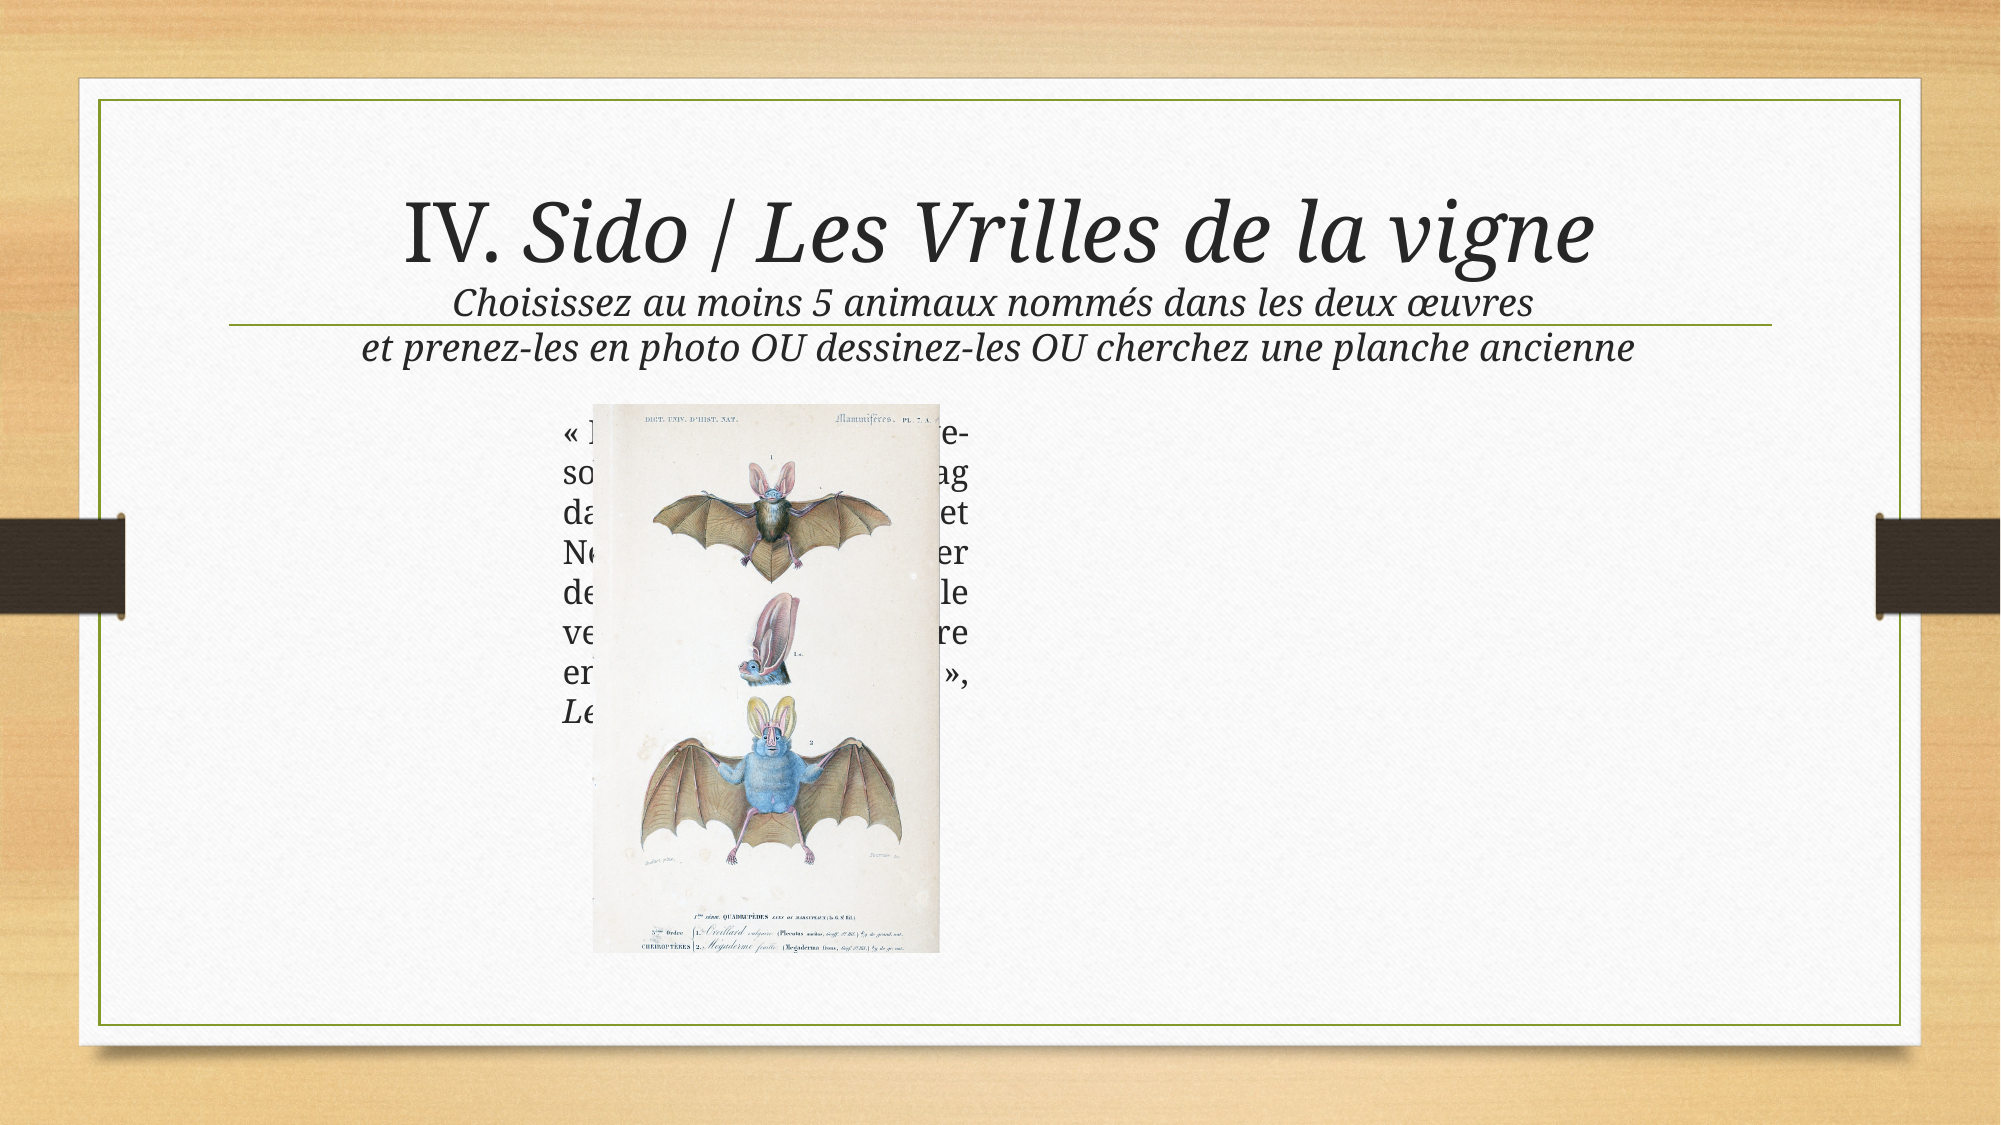

# IV. Sido / Les Vrilles de la vigne
Choisissez au moins 5 animaux nommés dans les deux œuvres
et prenez-les en photo OU dessinez-les OU cherchez une planche ancienne
« La première chauve-souris nage en zigzag dans l’air. Elle vole bas et Nonoche peut distinguer deux yeux de rat, le velours roux du ventre en figue… » (« Nonoche », Les Vrilles de la vigne)